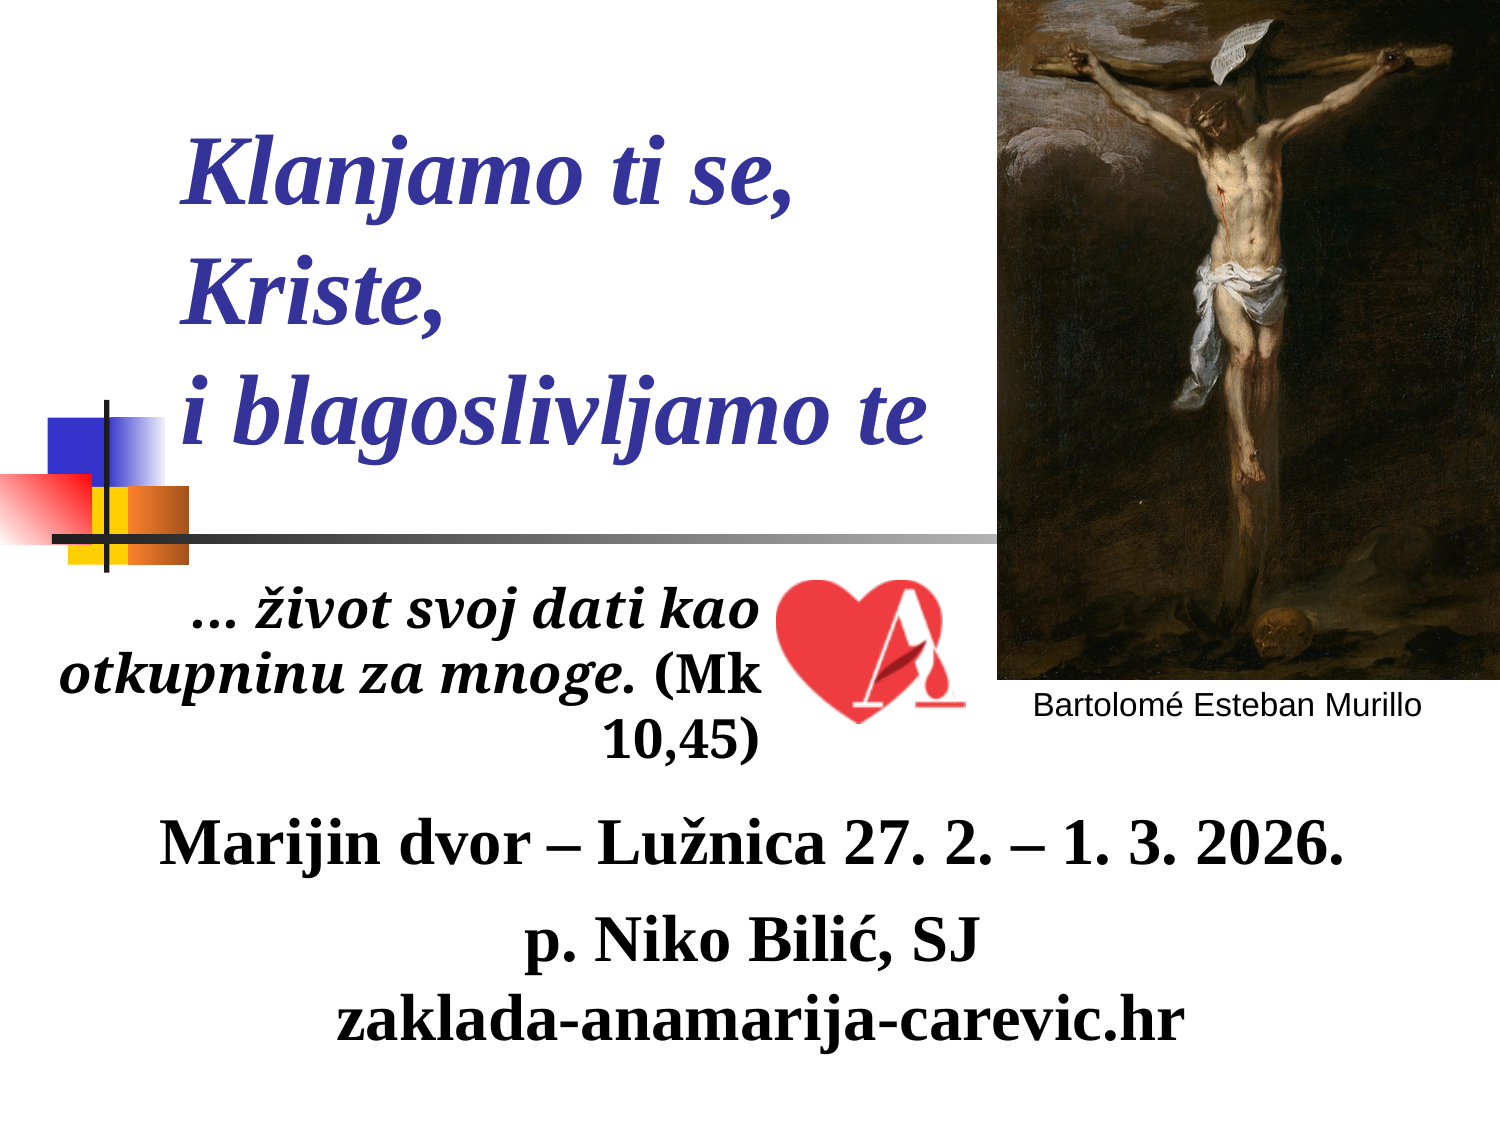

# Klanjamo ti se, Kriste, i blagoslivljamo te
... život svoj dati kao otkupninu za mnoge. (Mk 10,45)
Bartolomé Esteban Murillo
Marijin dvor – Lužnica 27. 2. – 1. 3. 2026.
p. Niko Bilić, SJ
zaklada-anamarija-carevic.hr